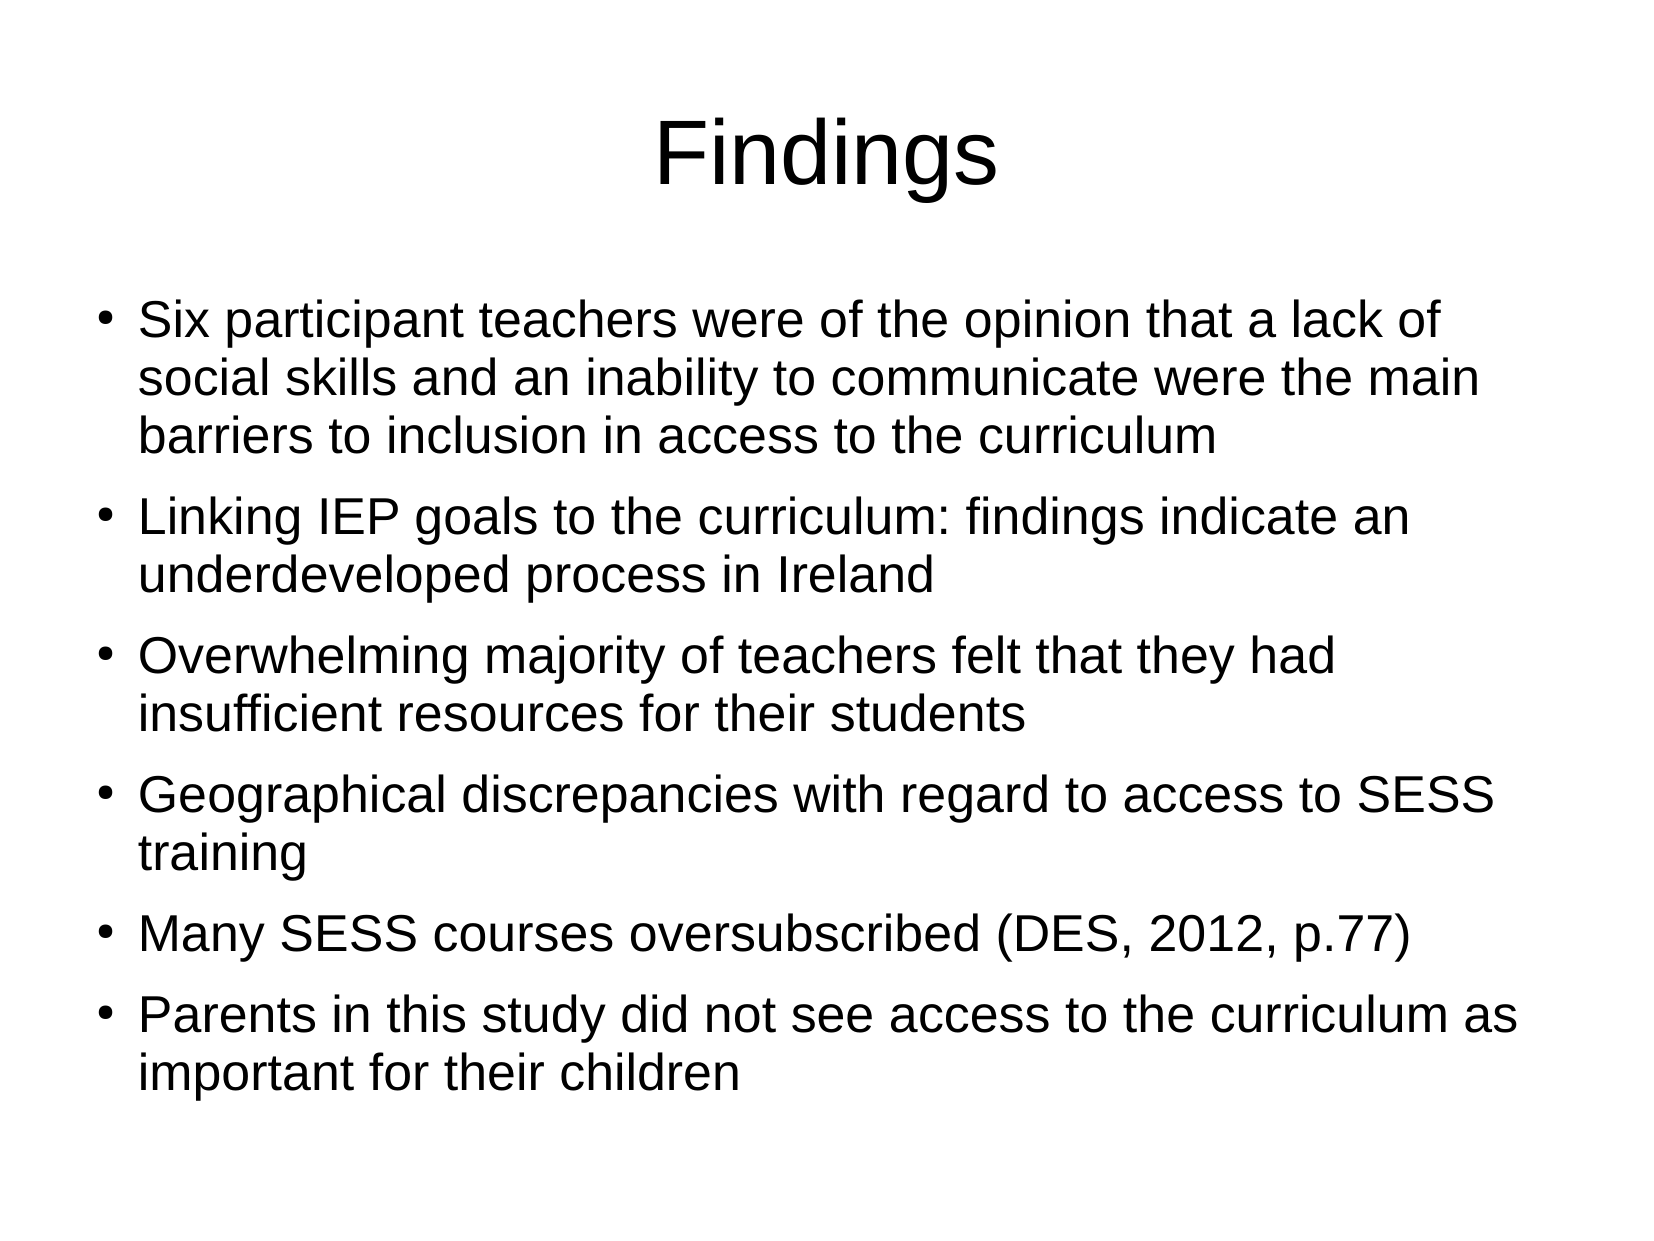

# Findings
Six participant teachers were of the opinion that a lack of social skills and an inability to communicate were the main barriers to inclusion in access to the curriculum
Linking IEP goals to the curriculum: findings indicate an underdeveloped process in Ireland
Overwhelming majority of teachers felt that they had insufficient resources for their students
Geographical discrepancies with regard to access to SESS training
Many SESS courses oversubscribed (DES, 2012, p.77)
Parents in this study did not see access to the curriculum as important for their children